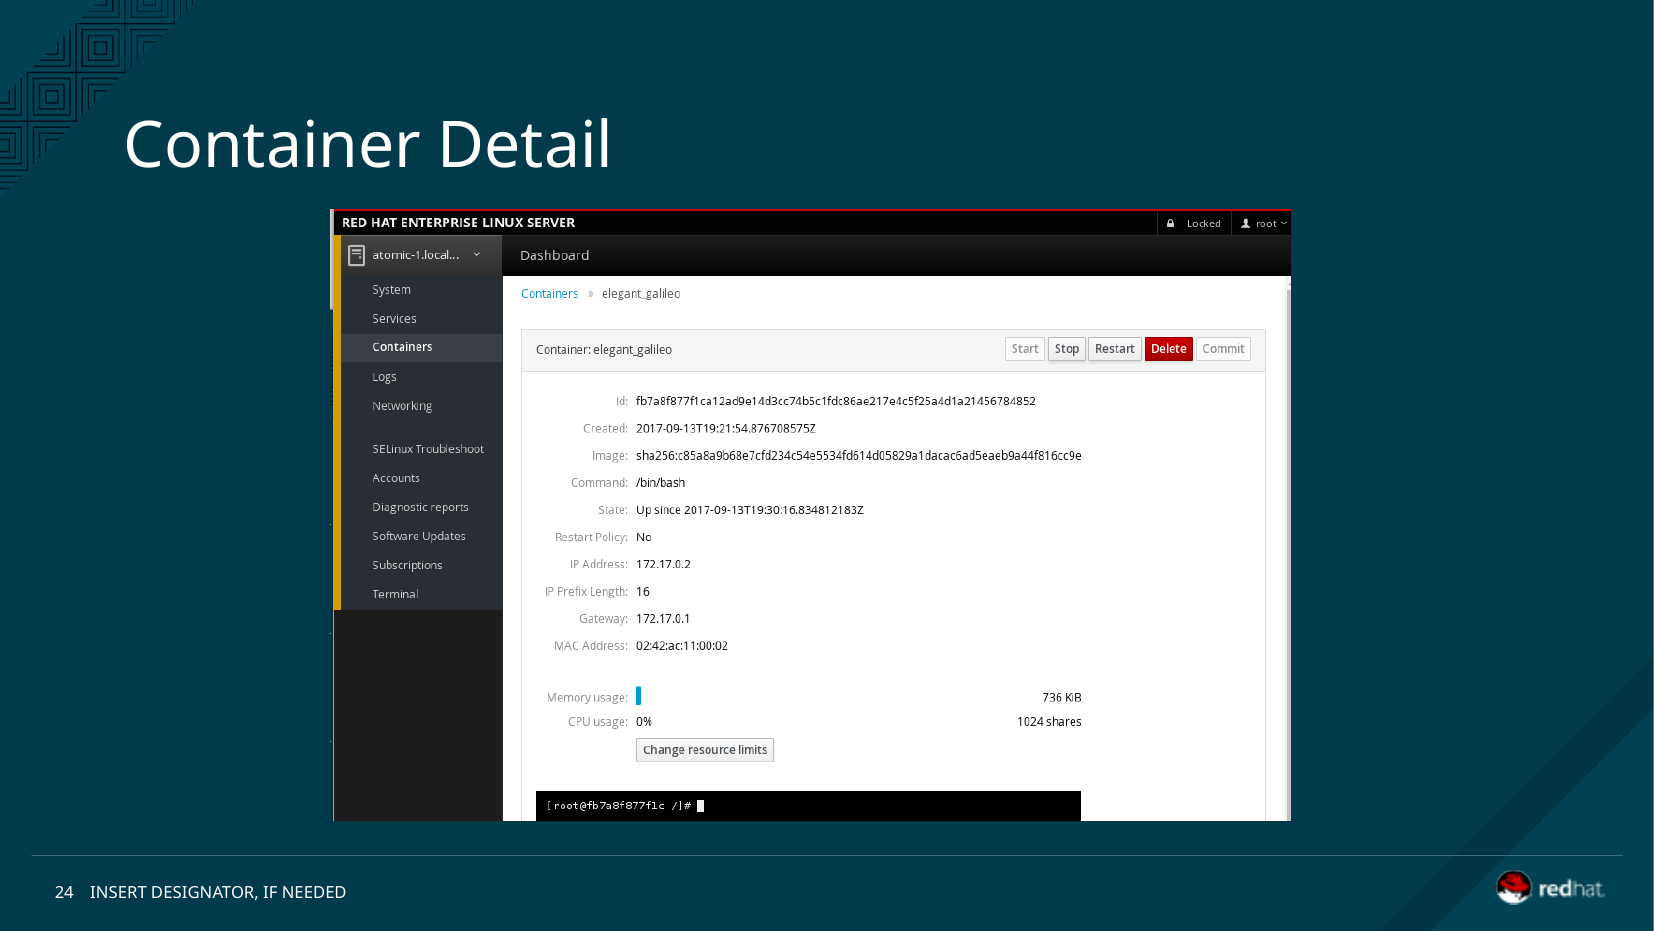

# Container Detail
24
INSERT DESIGNATOR, IF NEEDED